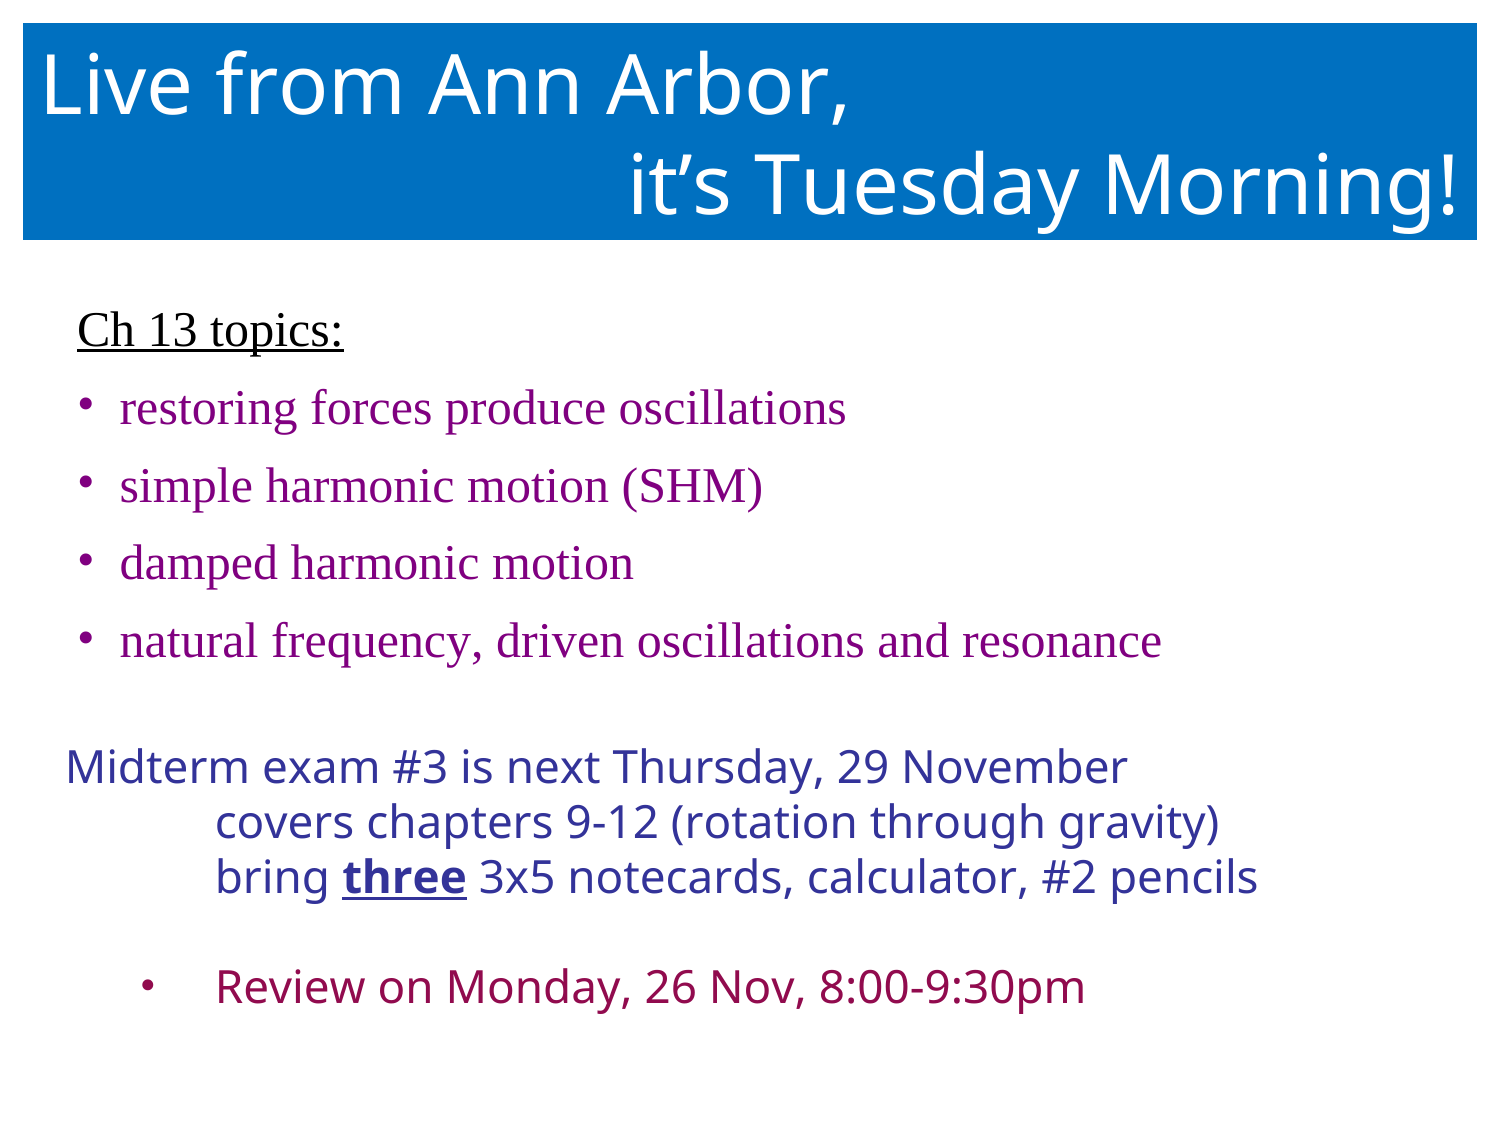

Live from Ann Arbor,
it’s Tuesday Morning!
Physics 140 – Fall 2007
lecture #22: 20 Nov
Ch 13 topics:
 restoring forces produce oscillations
 simple harmonic motion (SHM)
 damped harmonic motion
 natural frequency, driven oscillations and resonance
Midterm exam #3 is next Thursday, 29 November
		covers chapters 9-12 (rotation through gravity)
		bring three 3x5 notecards, calculator, #2 pencils
Review on Monday, 26 Nov, 8:00-9:30pm